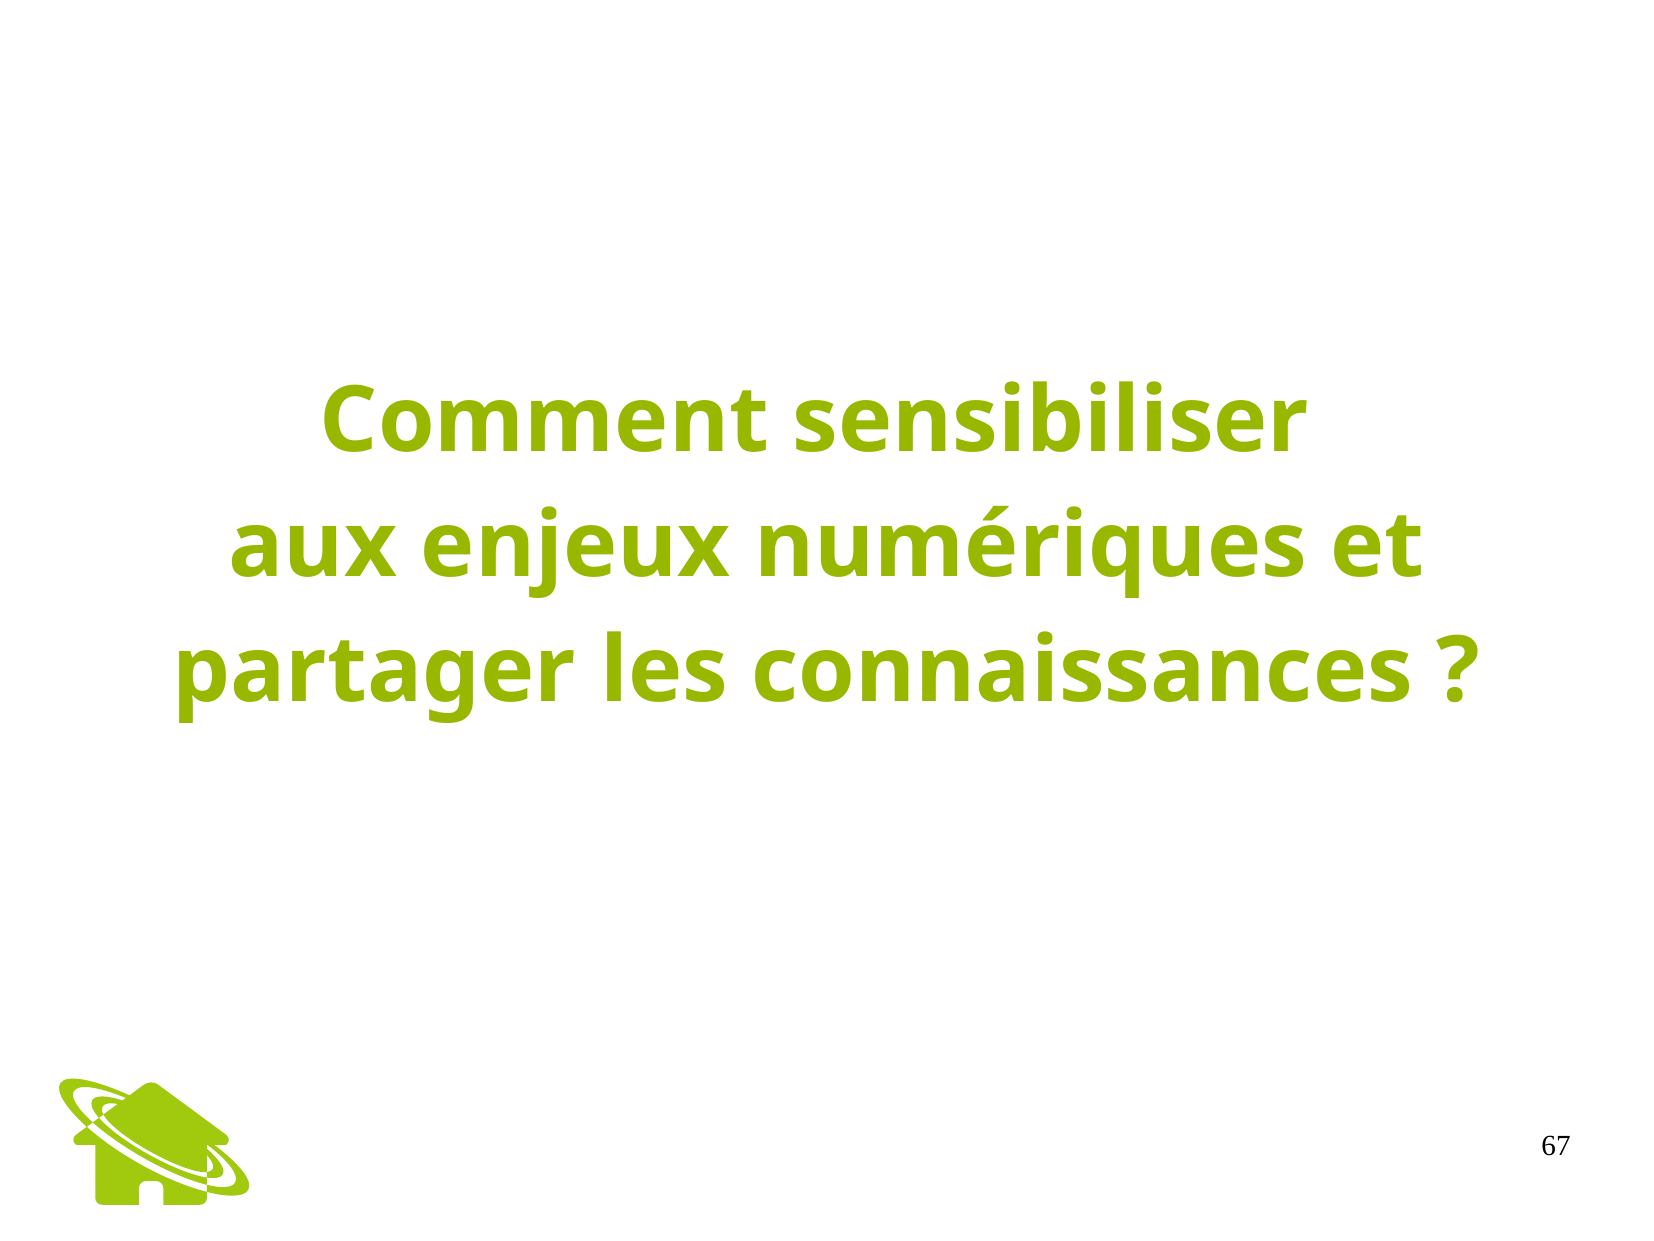

# Comment sensibiliser aux enjeux numériques et partager les connaissances ?
67